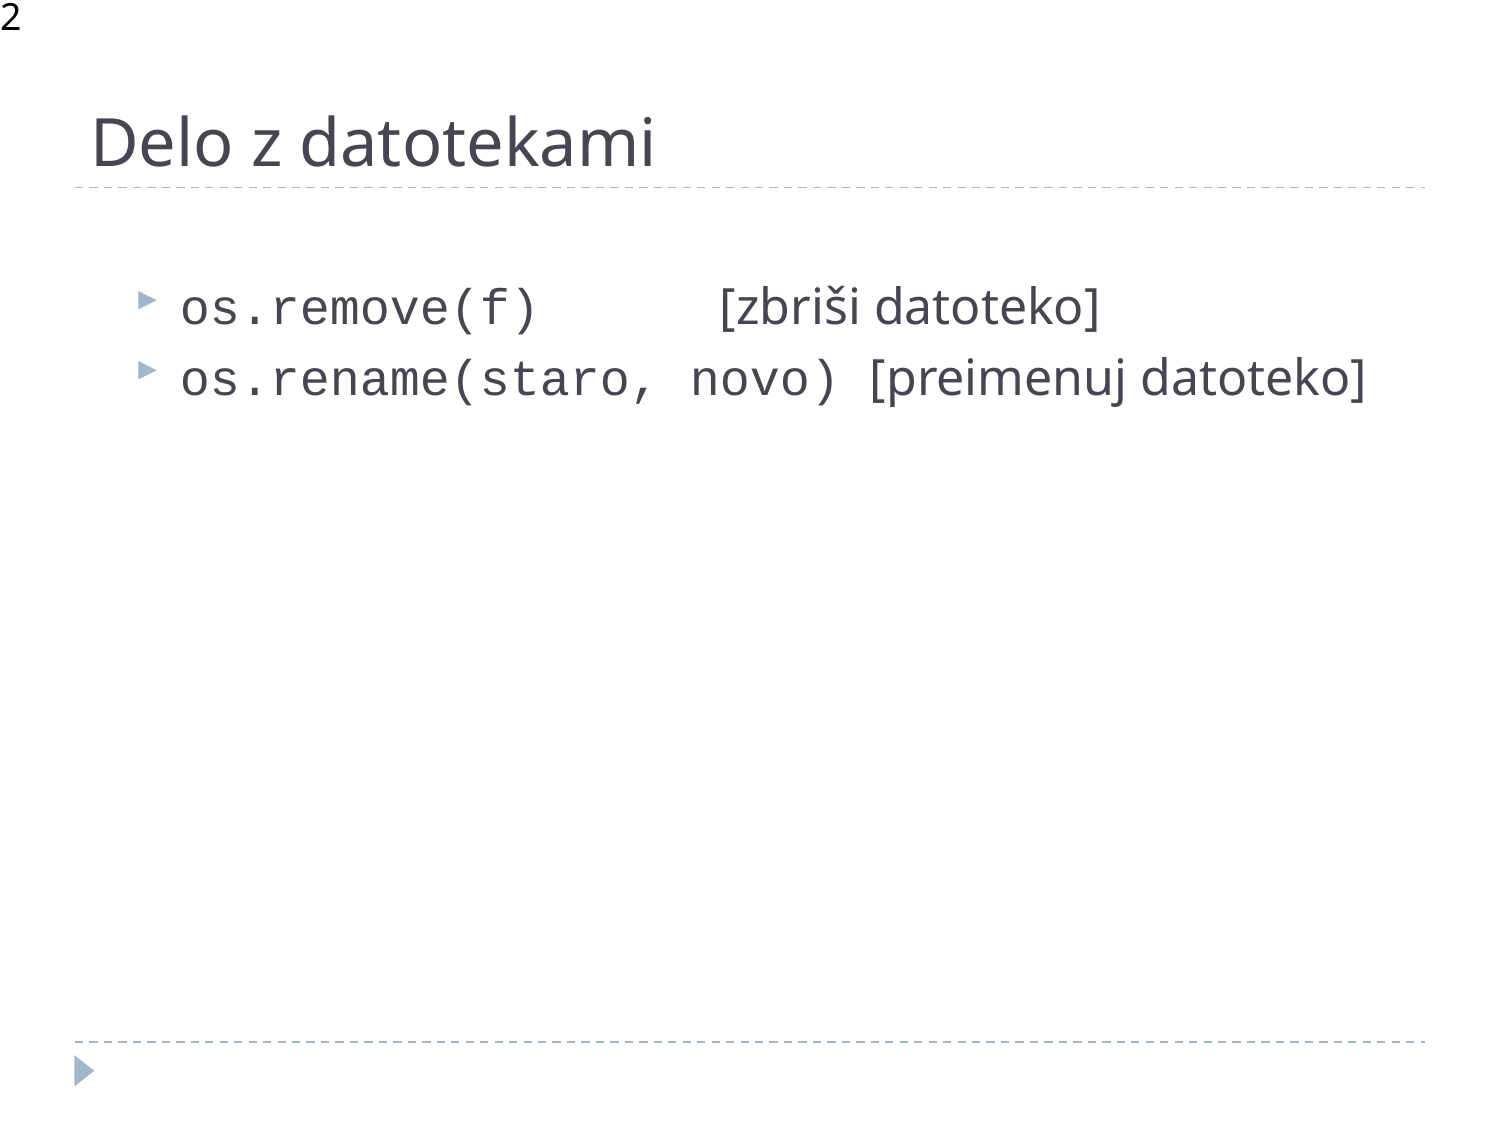

2
# Delo z datotekami
os.remove(f) [zbriši datoteko]
os.rename(staro, novo) [preimenuj datoteko]